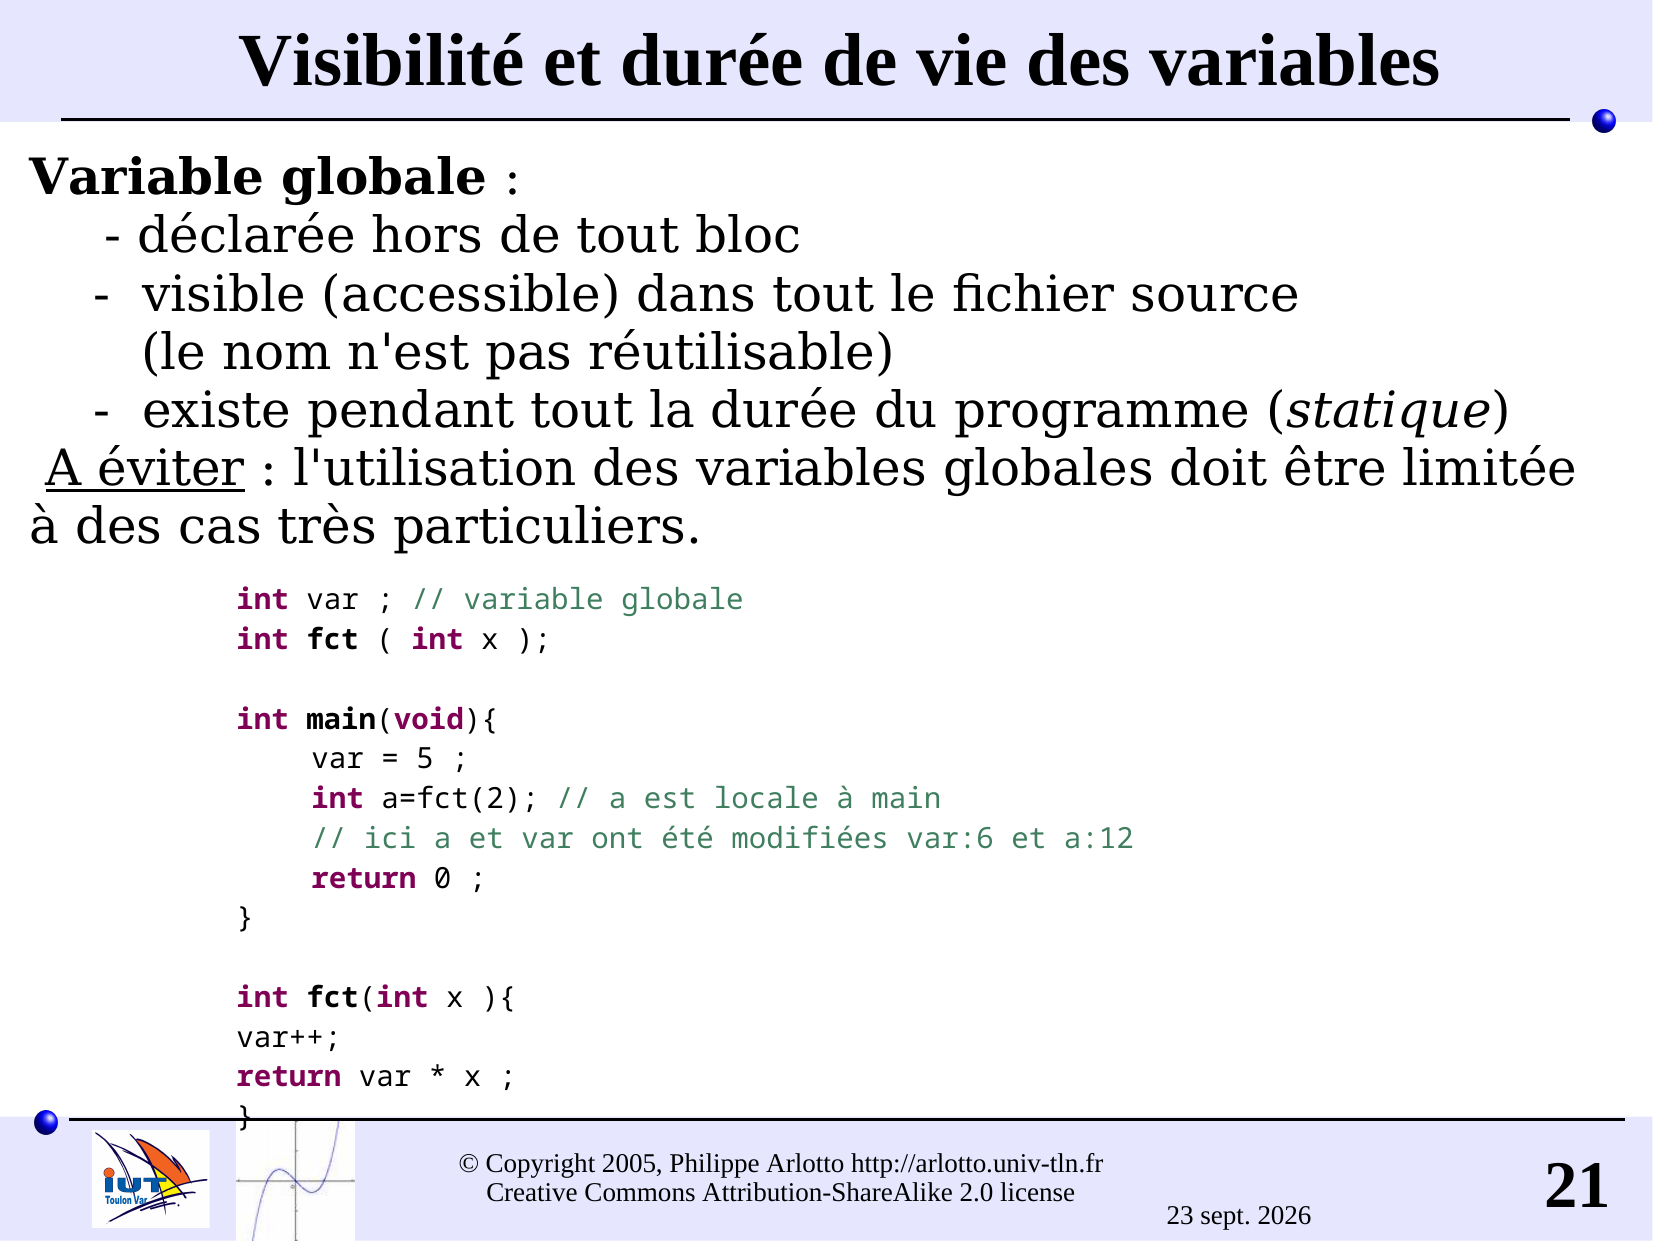

# Visibilité et durée de vie des variables
Variable globale :
	- déclarée hors de tout bloc
 - visible (accessible) dans tout le fichier source
 (le nom n'est pas réutilisable)
 - existe pendant tout la durée du programme (statique)
 A éviter : l'utilisation des variables globales doit être limitée à des cas très particuliers.
int var ; // variable globale
int fct ( int x );
int main(void){
	var = 5 ;
	int a=fct(2); // a est locale à main
	// ici a et var ont été modifiées var:6 et a:12
	return 0 ;
}
int fct(int x ){
var++;
return var * x ;
}